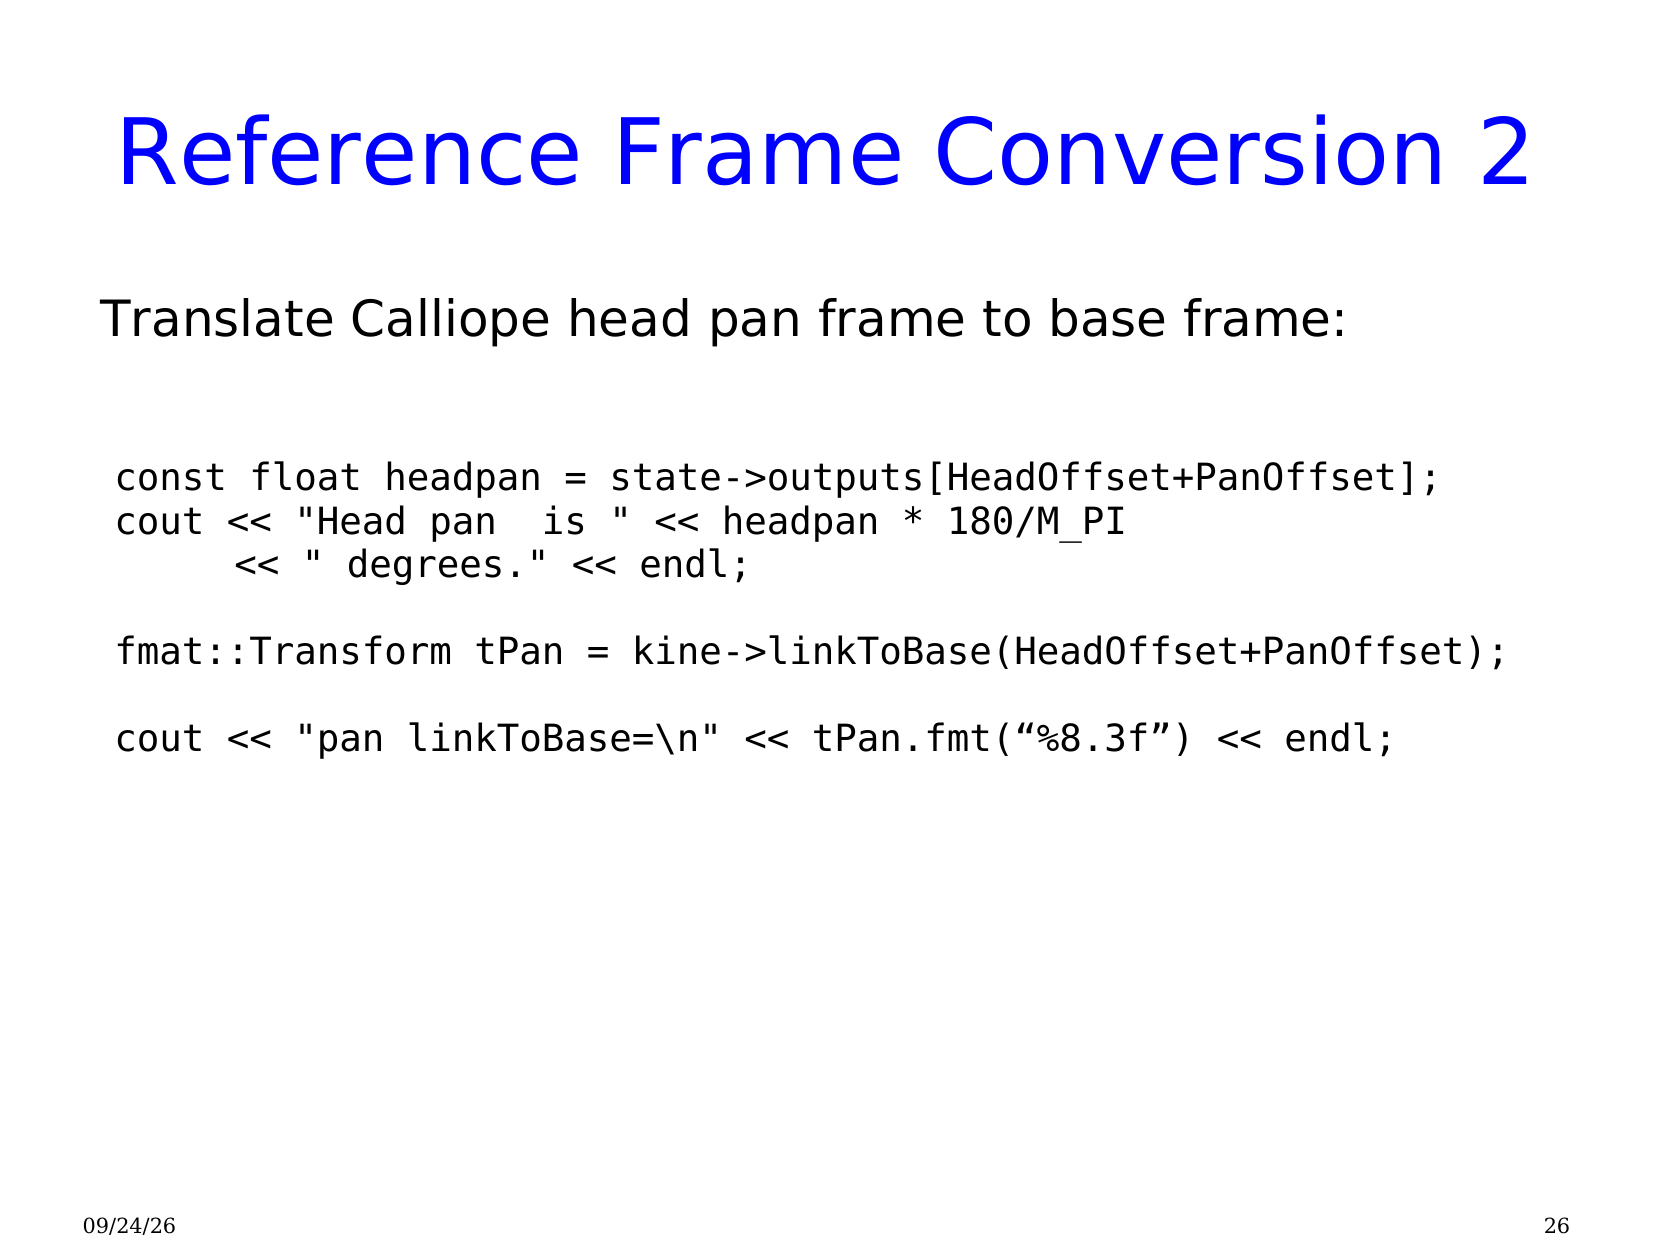

# Reference Frame Conversion 2
Translate Calliope head pan frame to base frame:
const float headpan = state->outputs[HeadOffset+PanOffset];
cout << "Head pan is " << headpan * 180/M_PI
	 << " degrees." << endl;
fmat::Transform tPan = kine->linkToBase(HeadOffset+PanOffset);
cout << "pan linkToBase=\n" << tPan.fmt(“%8.3f”) << endl;
26